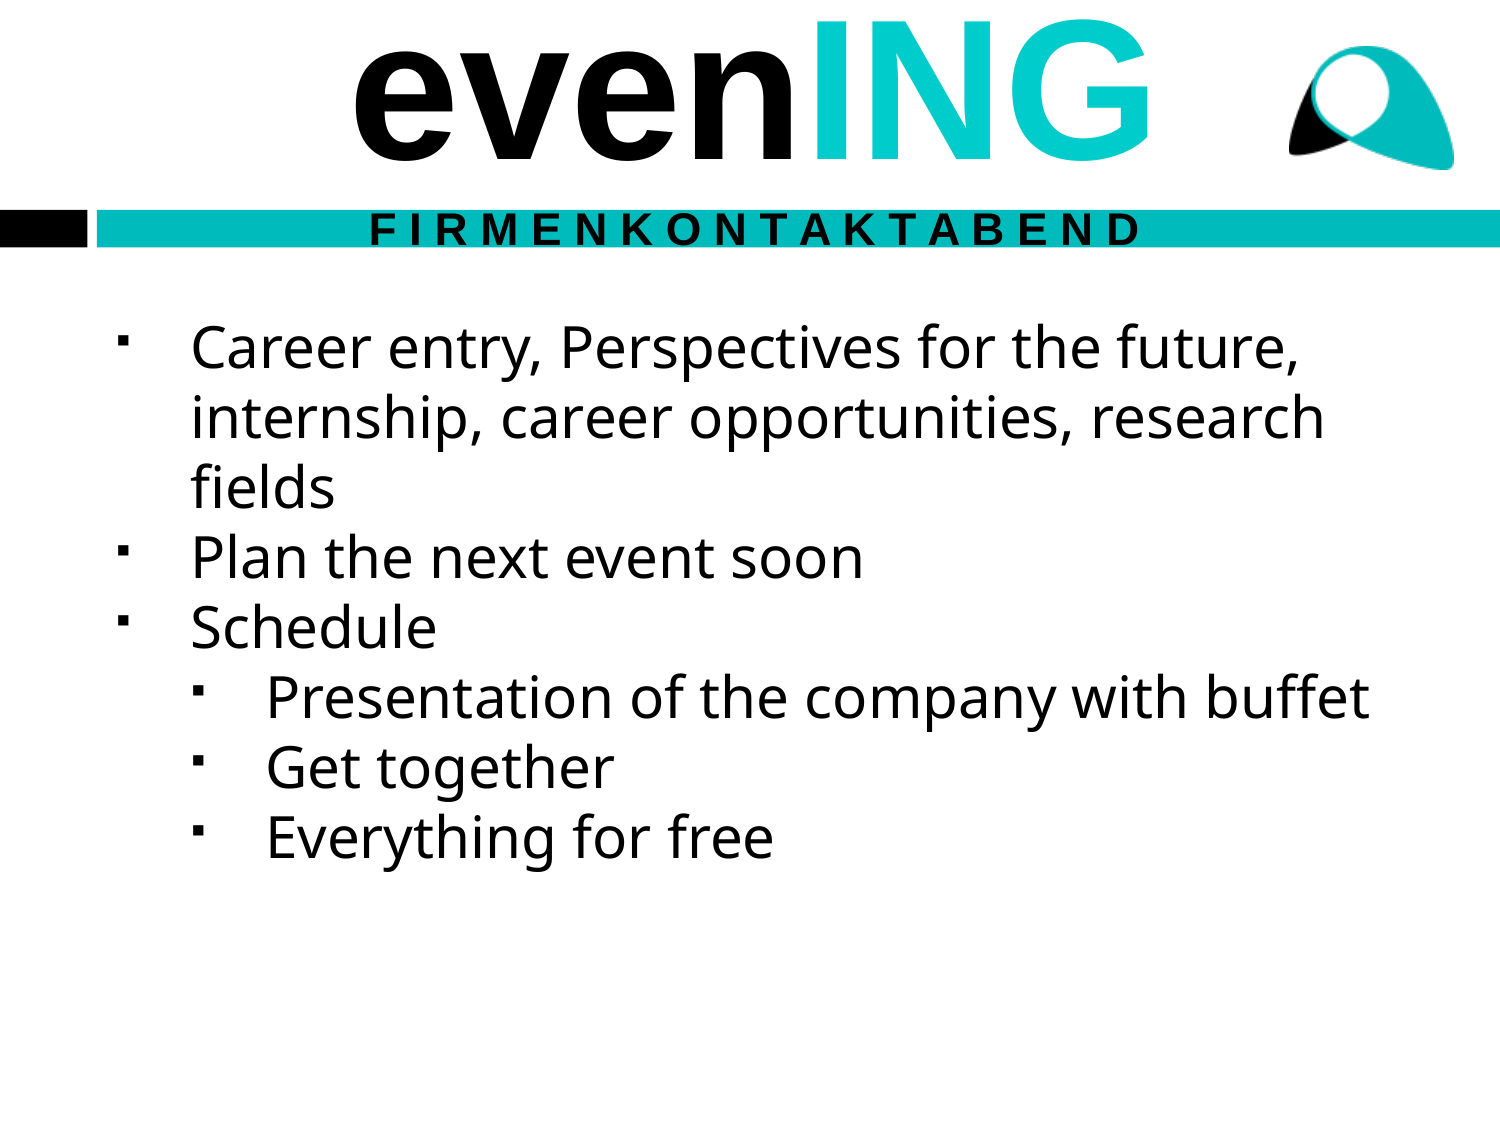

evenING
F I R M E N K O N T A K T A B E N D
Career entry, Perspectives for the future, internship, career opportunities, research fields
Plan the next event soon
Schedule
Presentation of the company with buffet
Get together
Everything for free